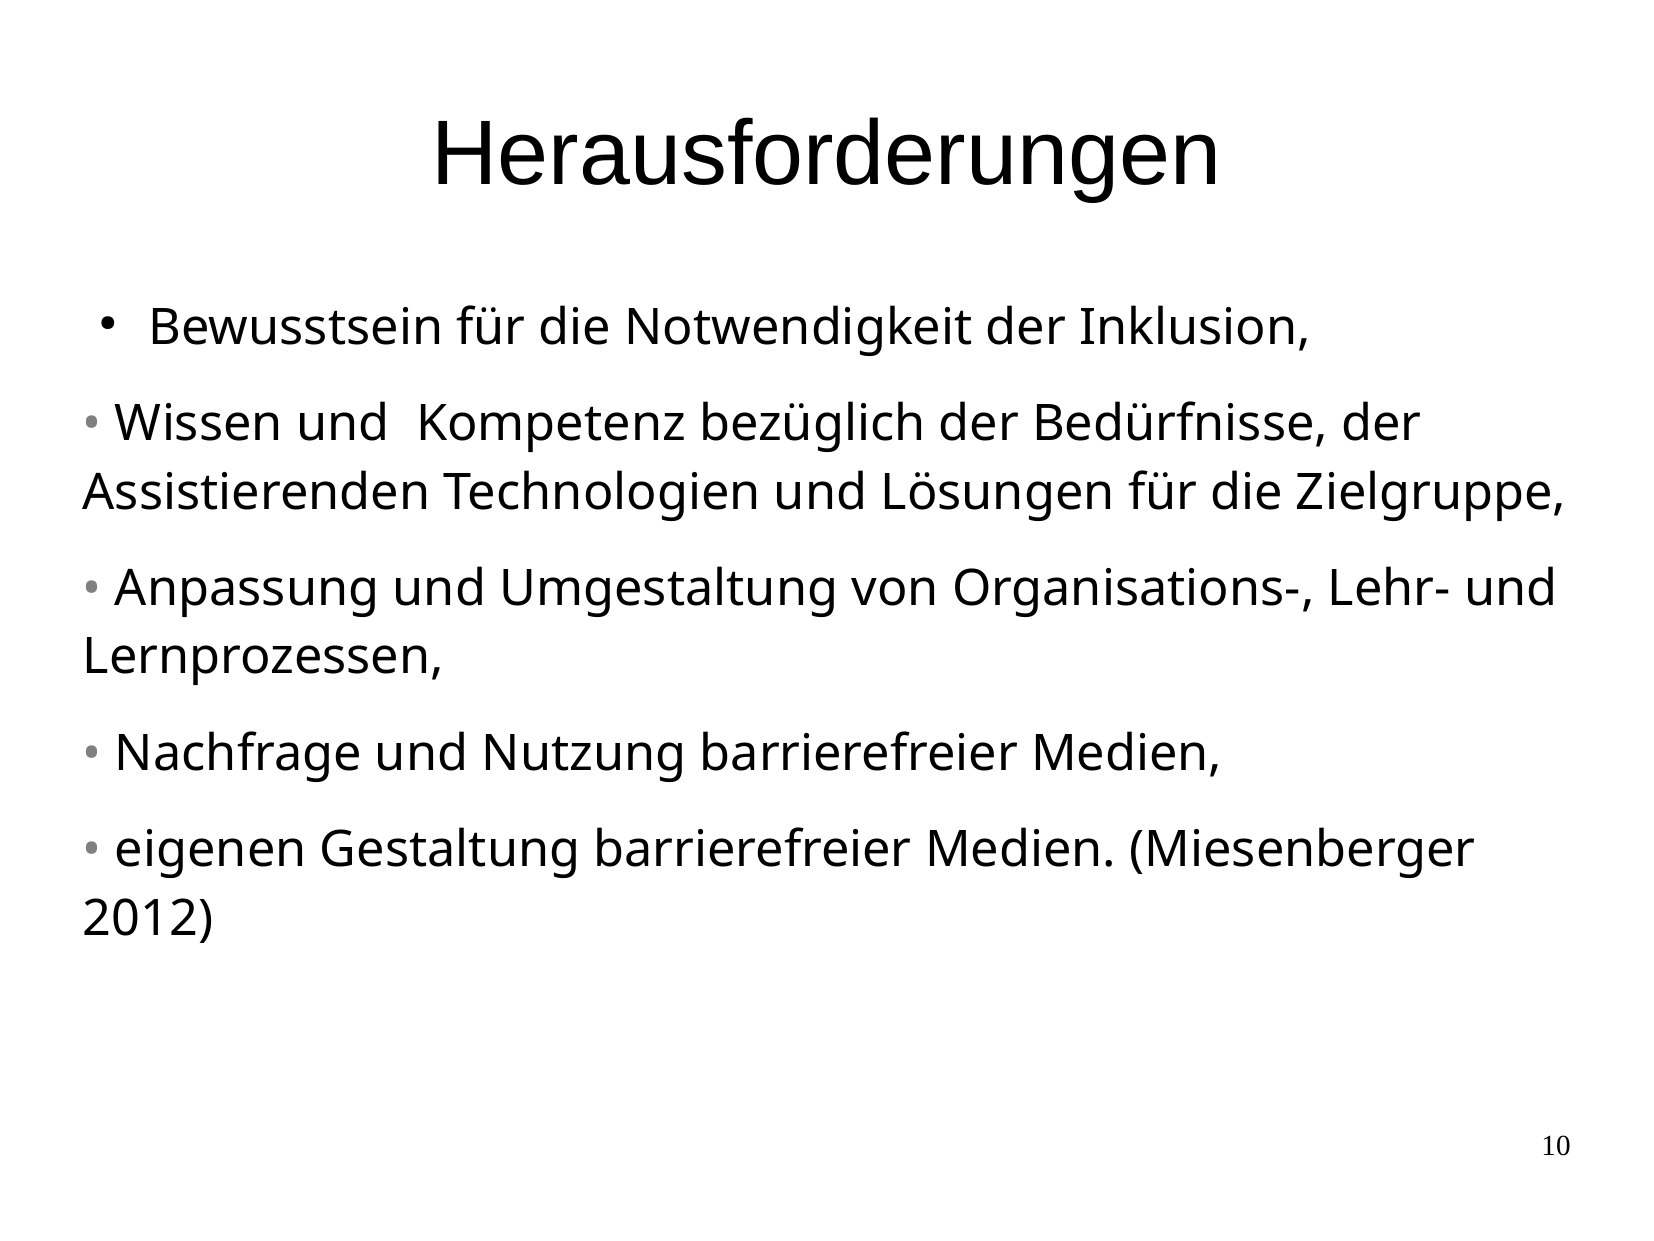

# Herausforderungen
Bewusstsein für die Notwendigkeit der Inklusion,
• Wissen und Kompetenz bezüglich der Bedürfnisse, der Assistierenden Technologien und Lösungen für die Zielgruppe,
• Anpassung und Umgestaltung von Organisations-, Lehr- und Lernprozessen,
• Nachfrage und Nutzung barrierefreier Medien,
• eigenen Gestaltung barrierefreier Medien. (Miesenberger 2012)
10